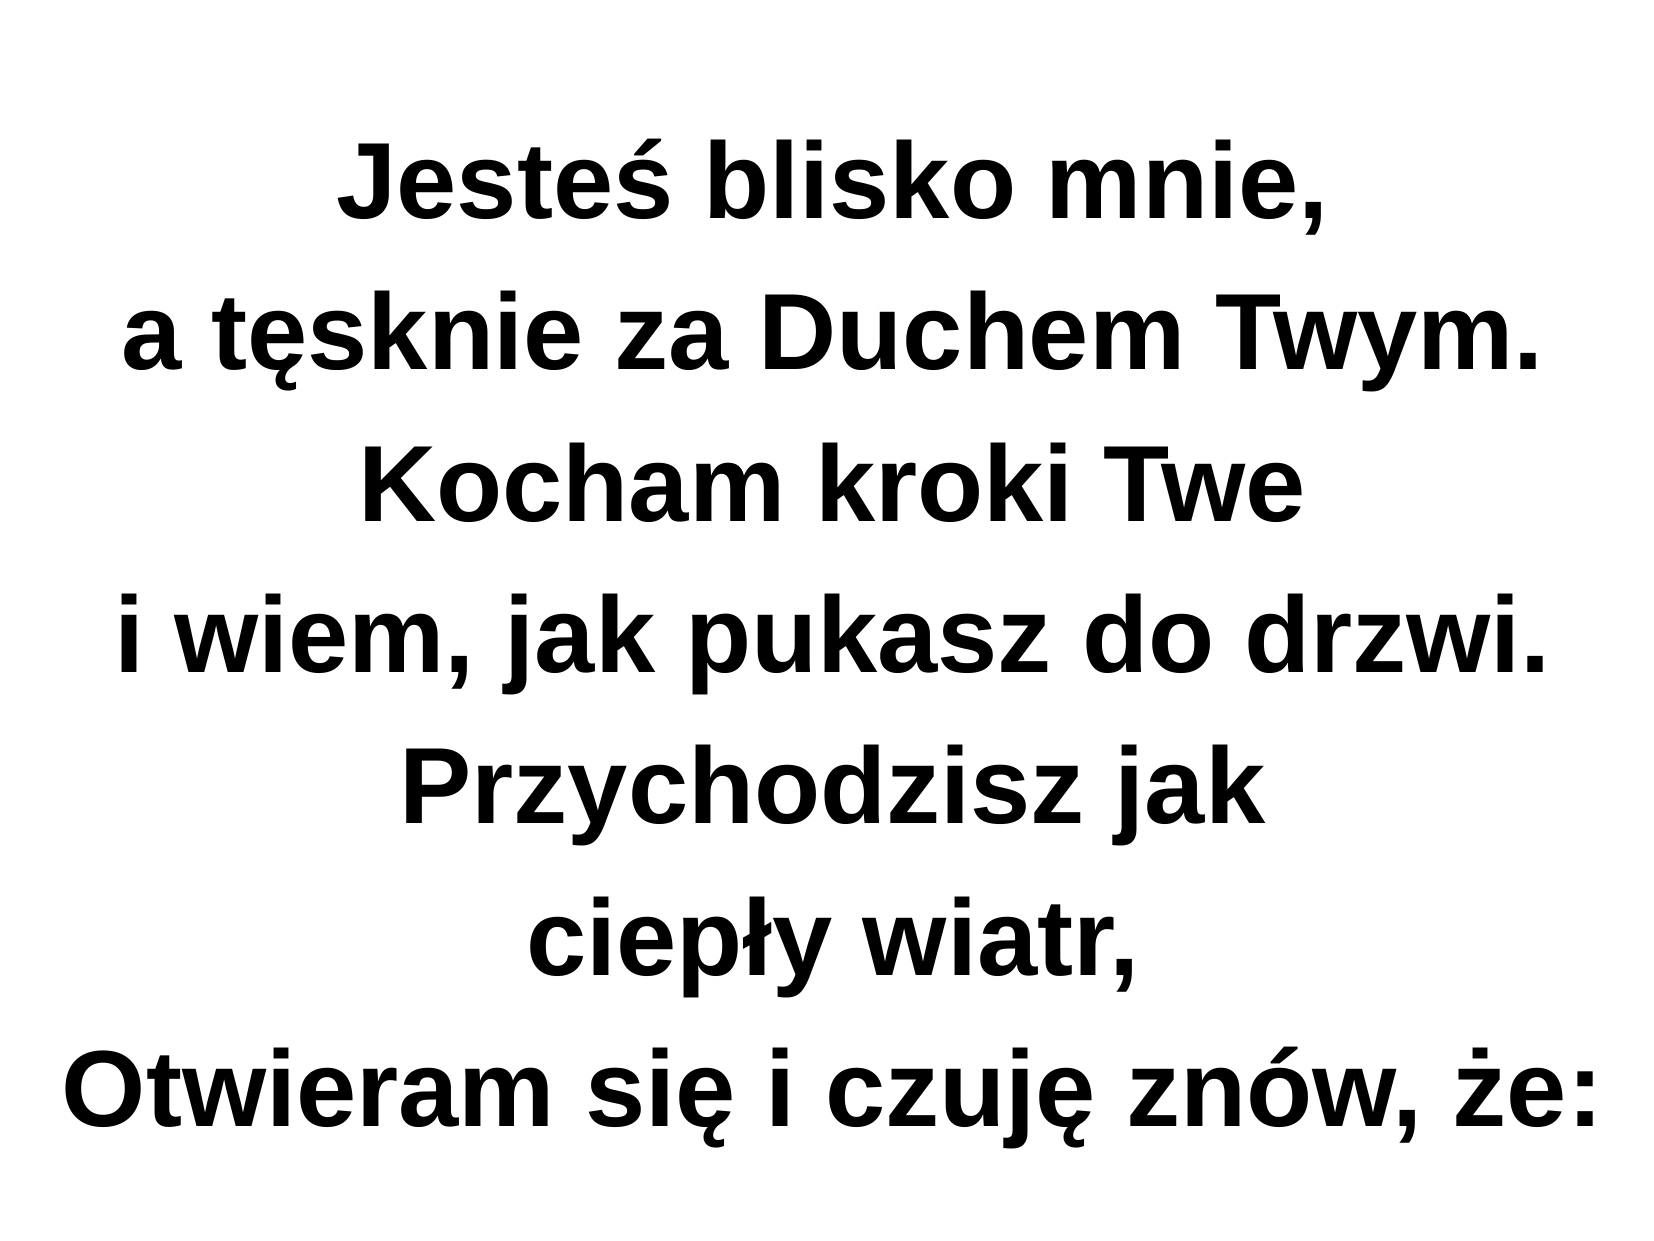

# Jesteś blisko mnie,
a tęsknie za Duchem Twym.
Kocham kroki Twe
i wiem, jak pukasz do drzwi.
Przychodzisz jak
ciepły wiatr,
Otwieram się i czuję znów, że: